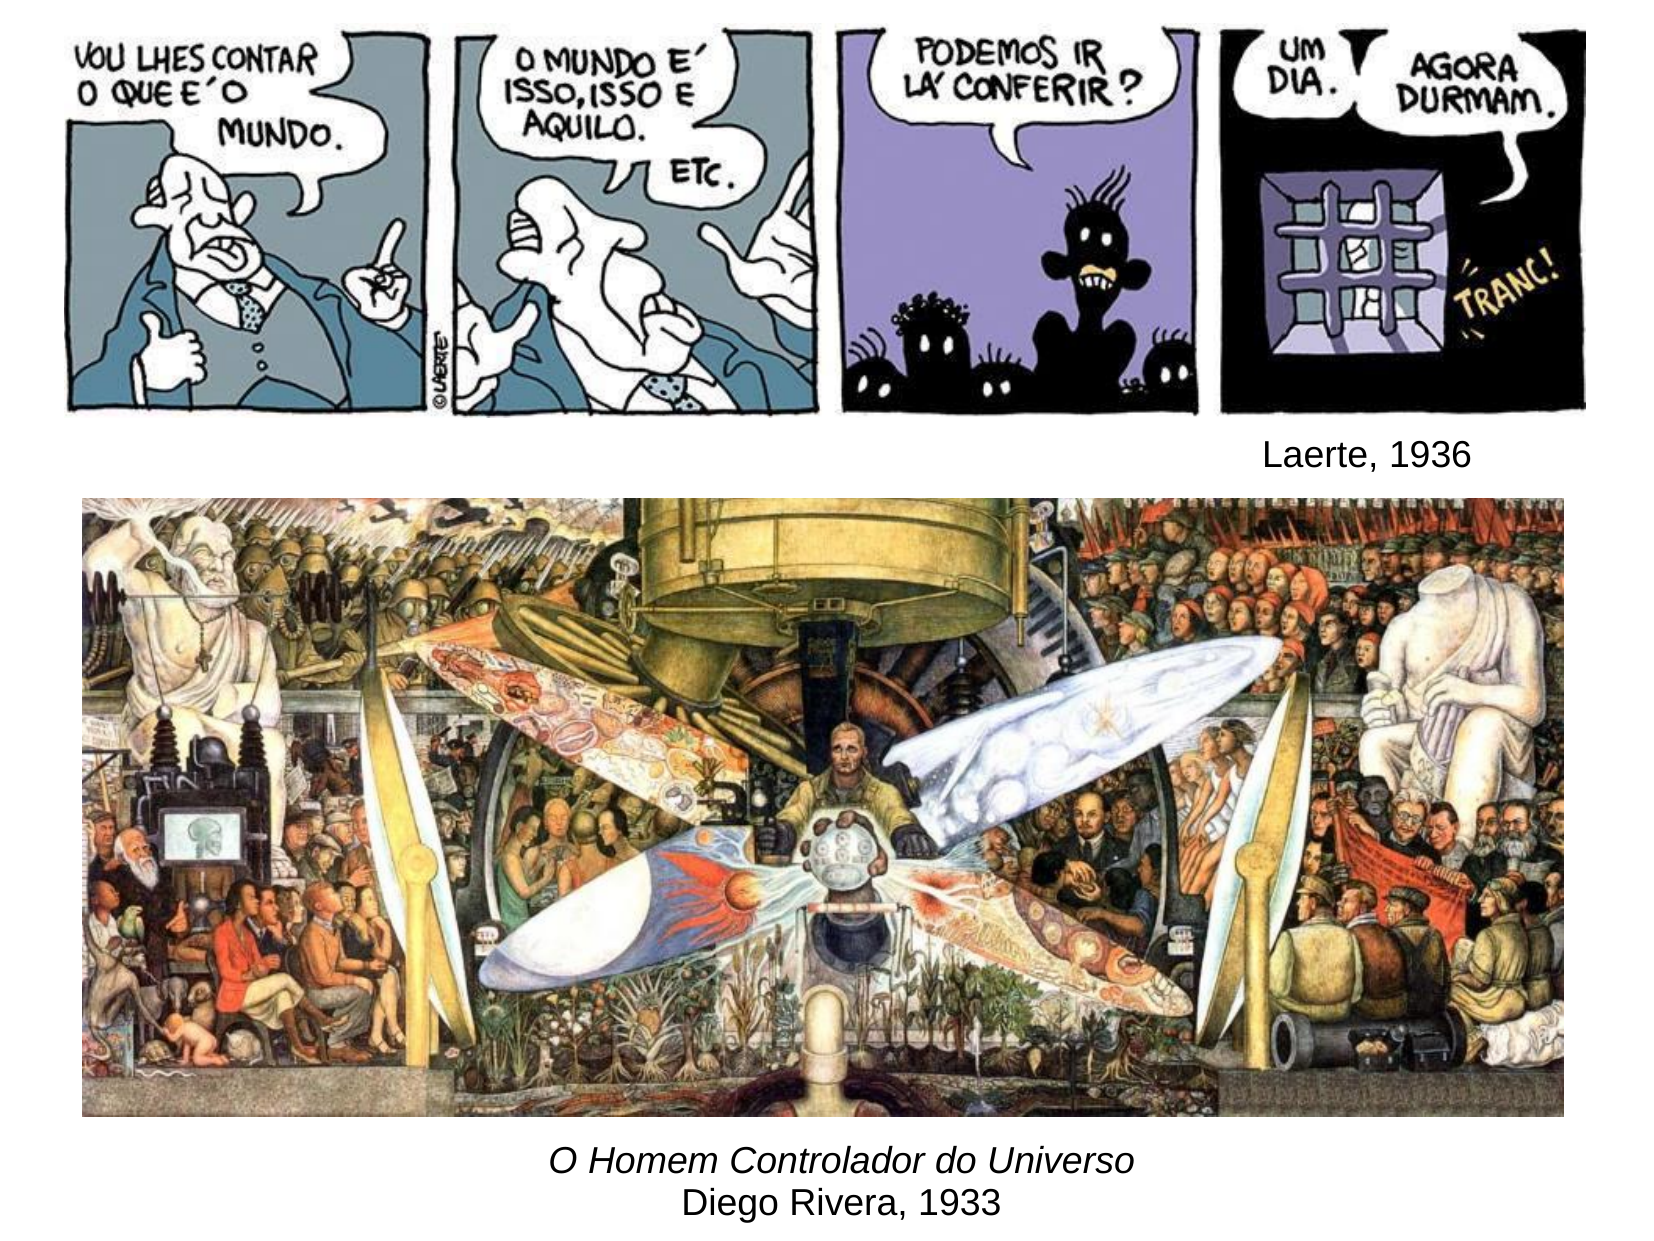

Laerte, 1936
O Homem Controlador do Universo
Diego Rivera, 1933